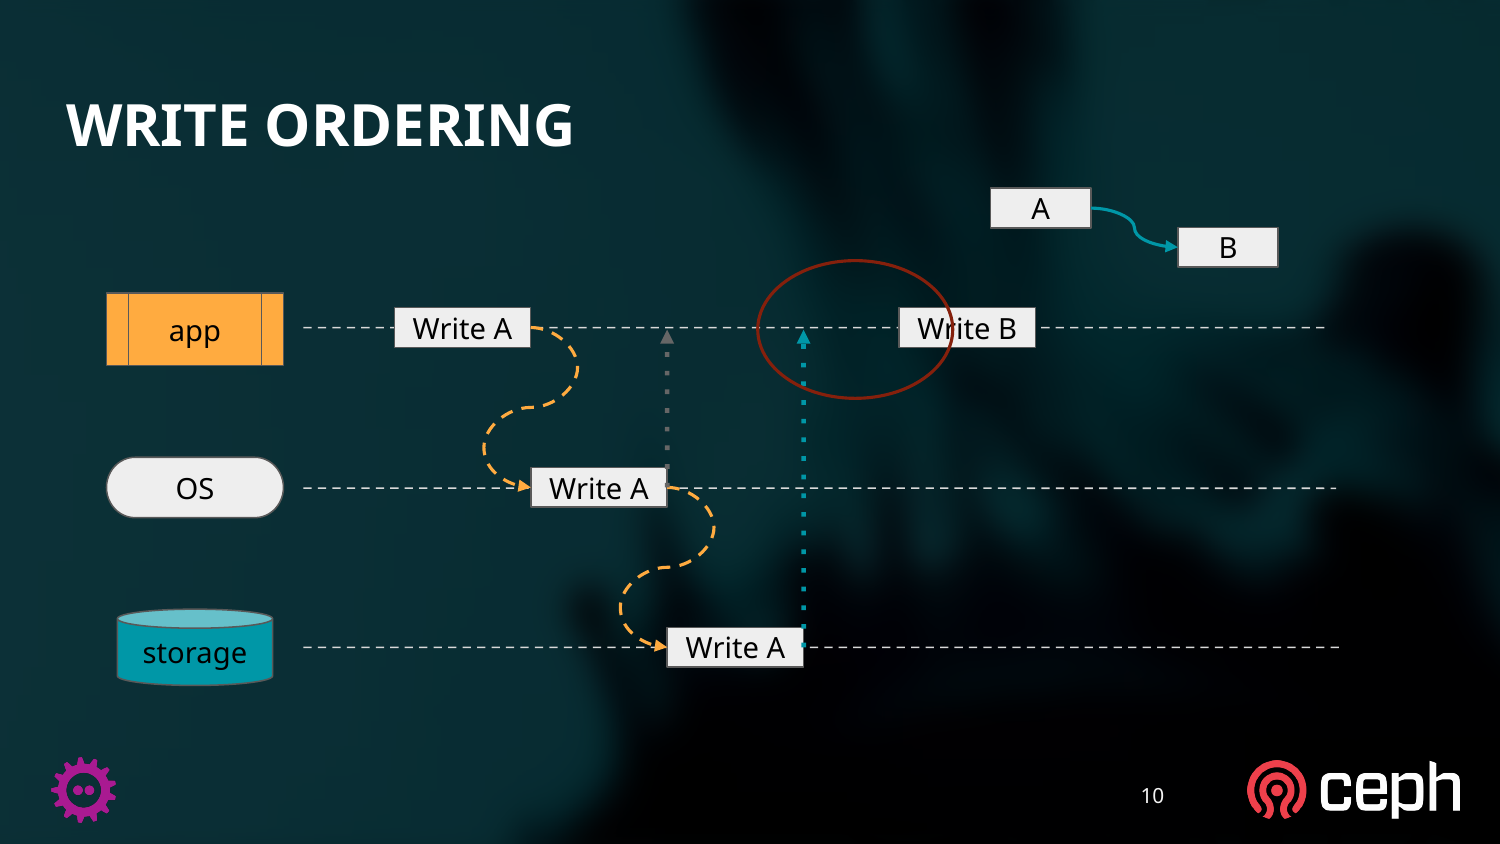

# WRITE ORDERING
A
B
app
Write A
Write B
OS
Write A
storage
Write A